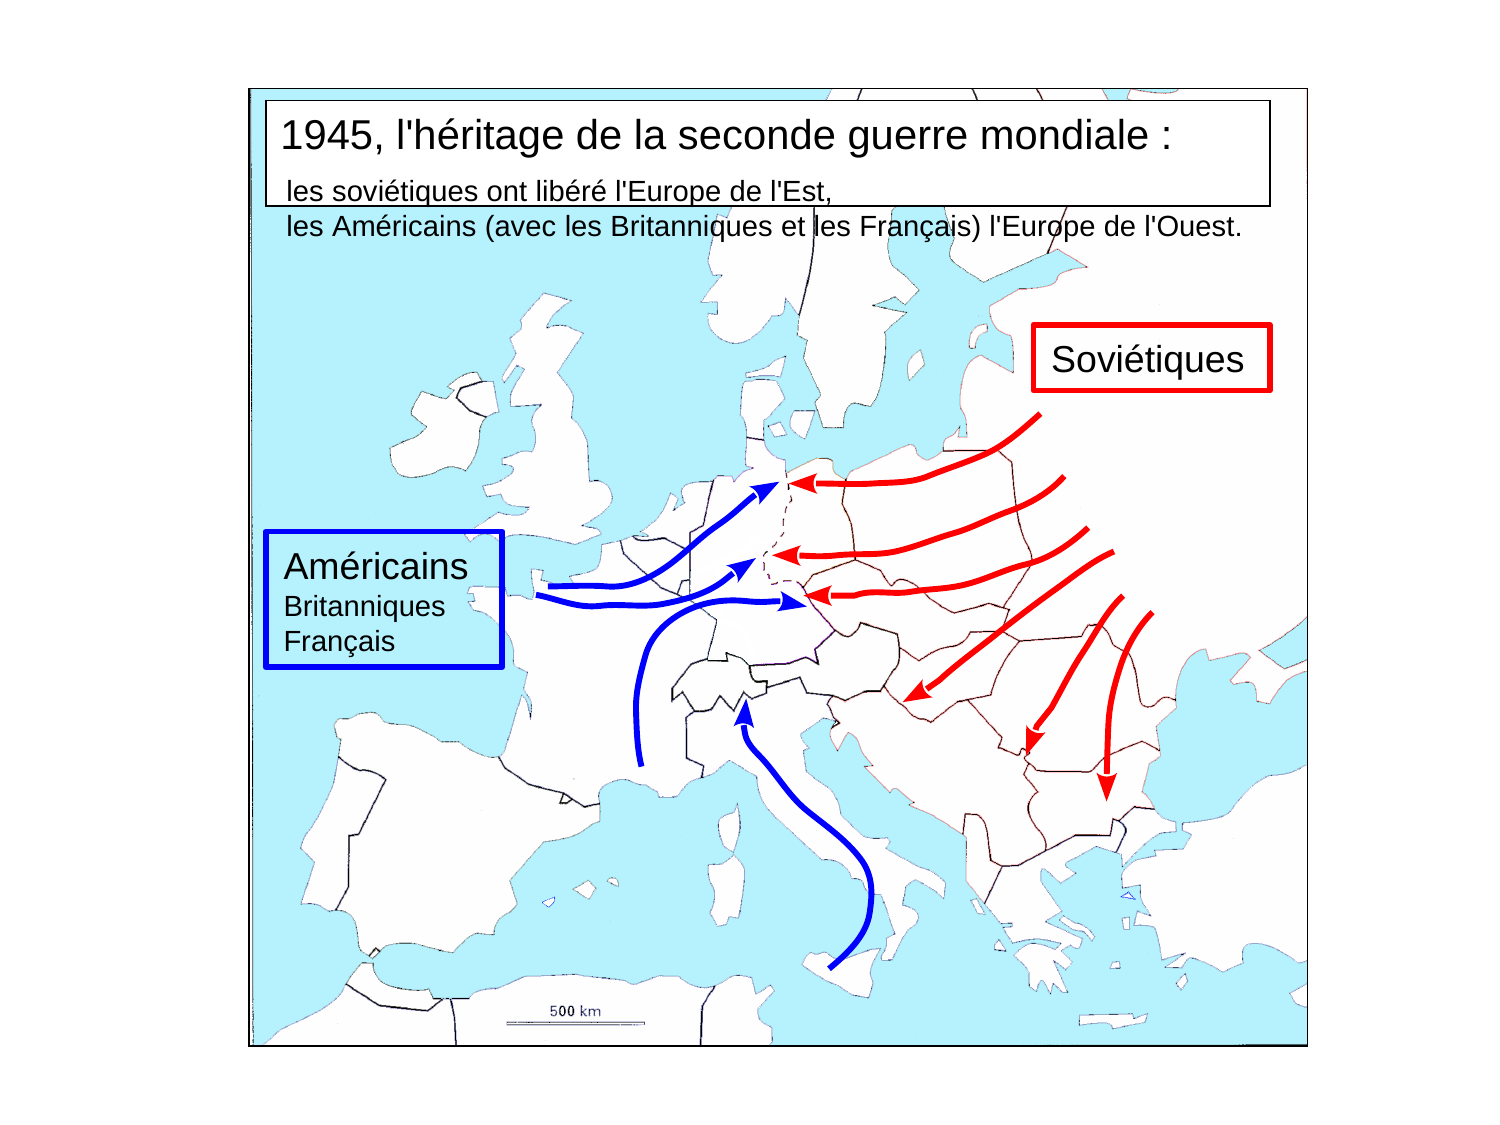

1945, l'héritage de la seconde guerre mondiale :
les soviétiques ont libéré l'Europe de l'Est,
les Américains (avec les Britanniques et les Français) l'Europe de l'Ouest.
Soviétiques
Américains
Britanniques
Français